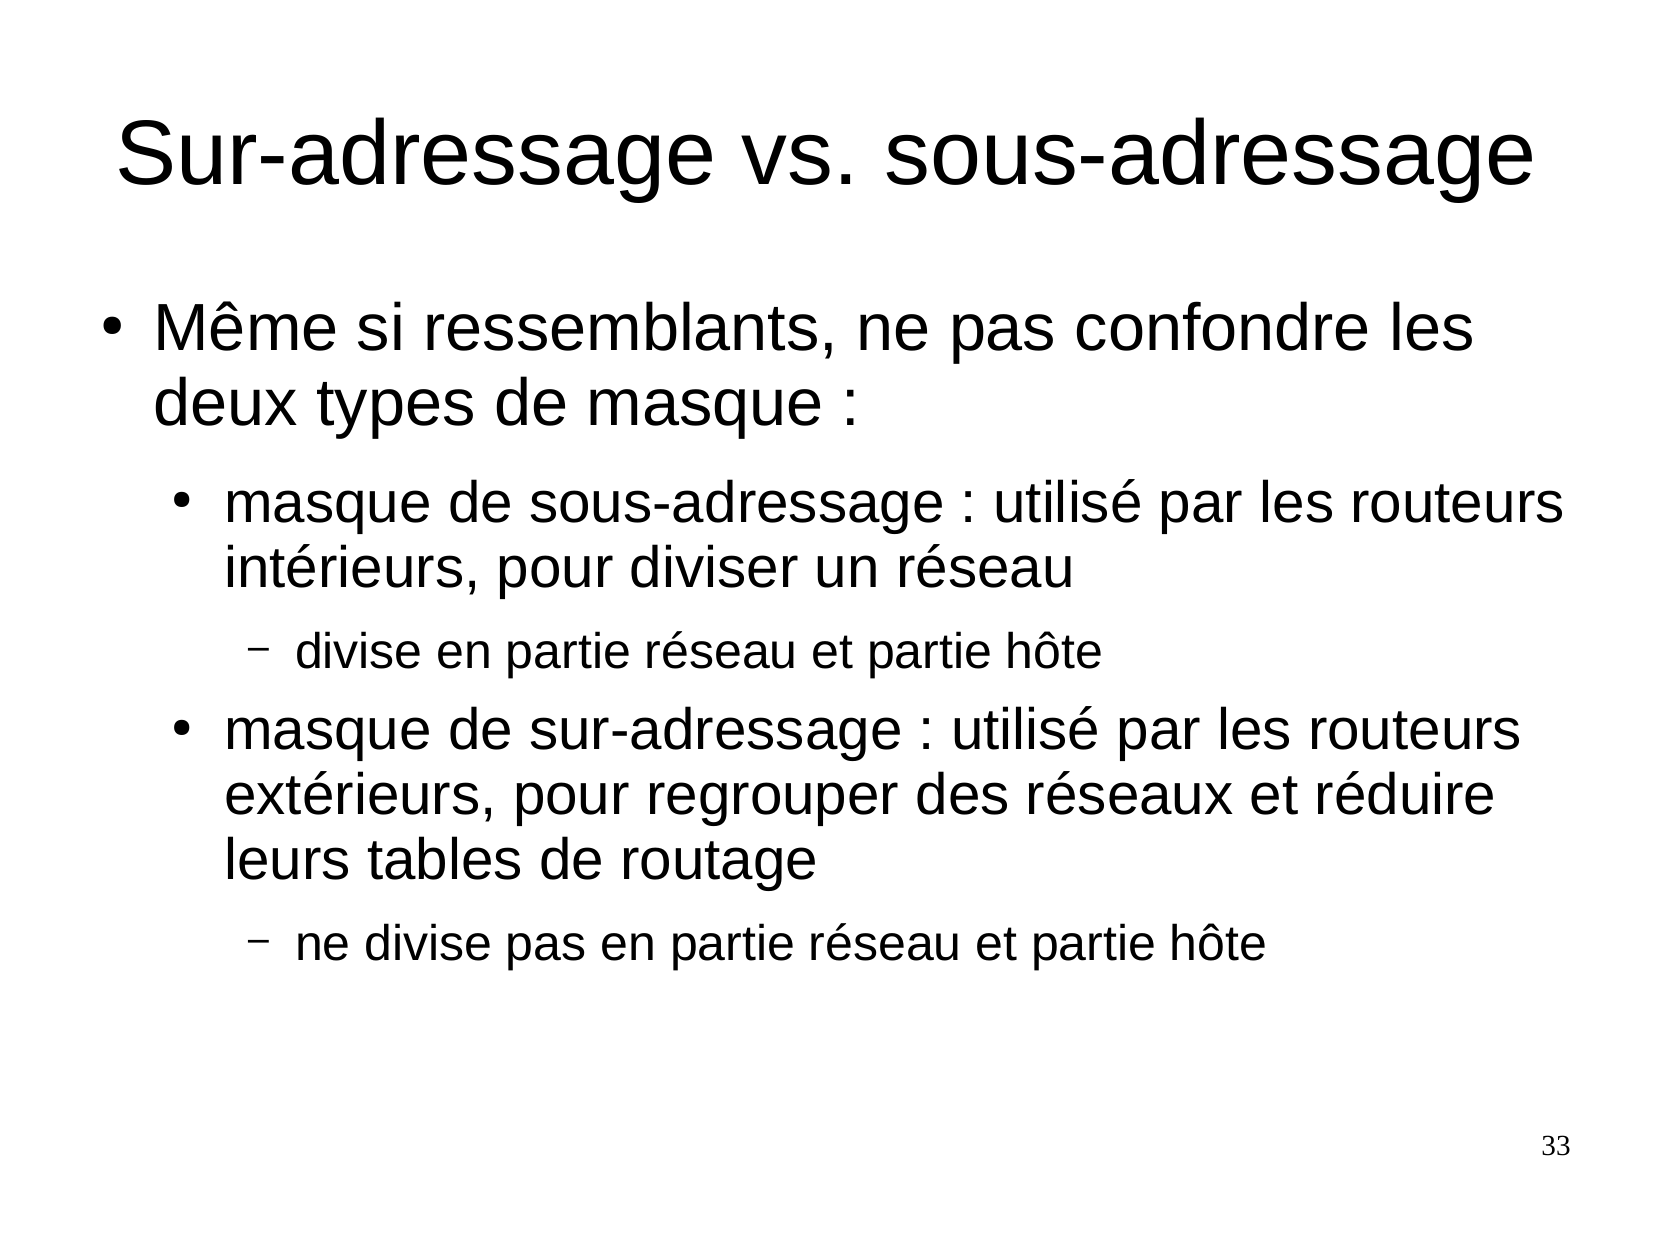

# Sur-adressage vs. sous-adressage
Même si ressemblants, ne pas confondre les deux types de masque :
masque de sous-adressage : utilisé par les routeurs intérieurs, pour diviser un réseau
divise en partie réseau et partie hôte
masque de sur-adressage : utilisé par les routeurs extérieurs, pour regrouper des réseaux et réduire leurs tables de routage
ne divise pas en partie réseau et partie hôte
33